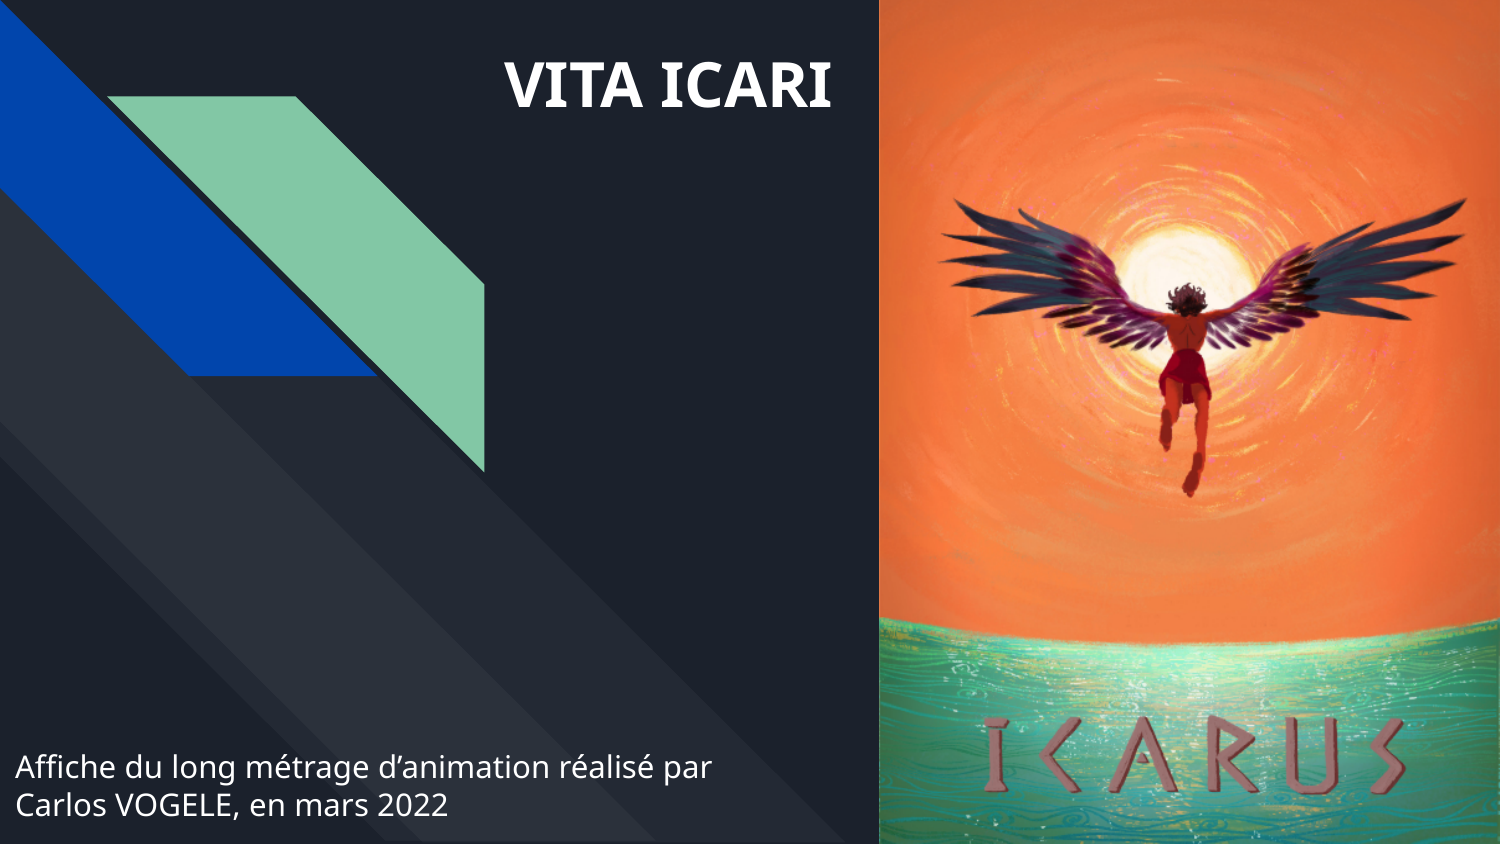

# VITA ICARI
Affiche du long métrage d’animation réalisé par Carlos VOGELE, en mars 2022